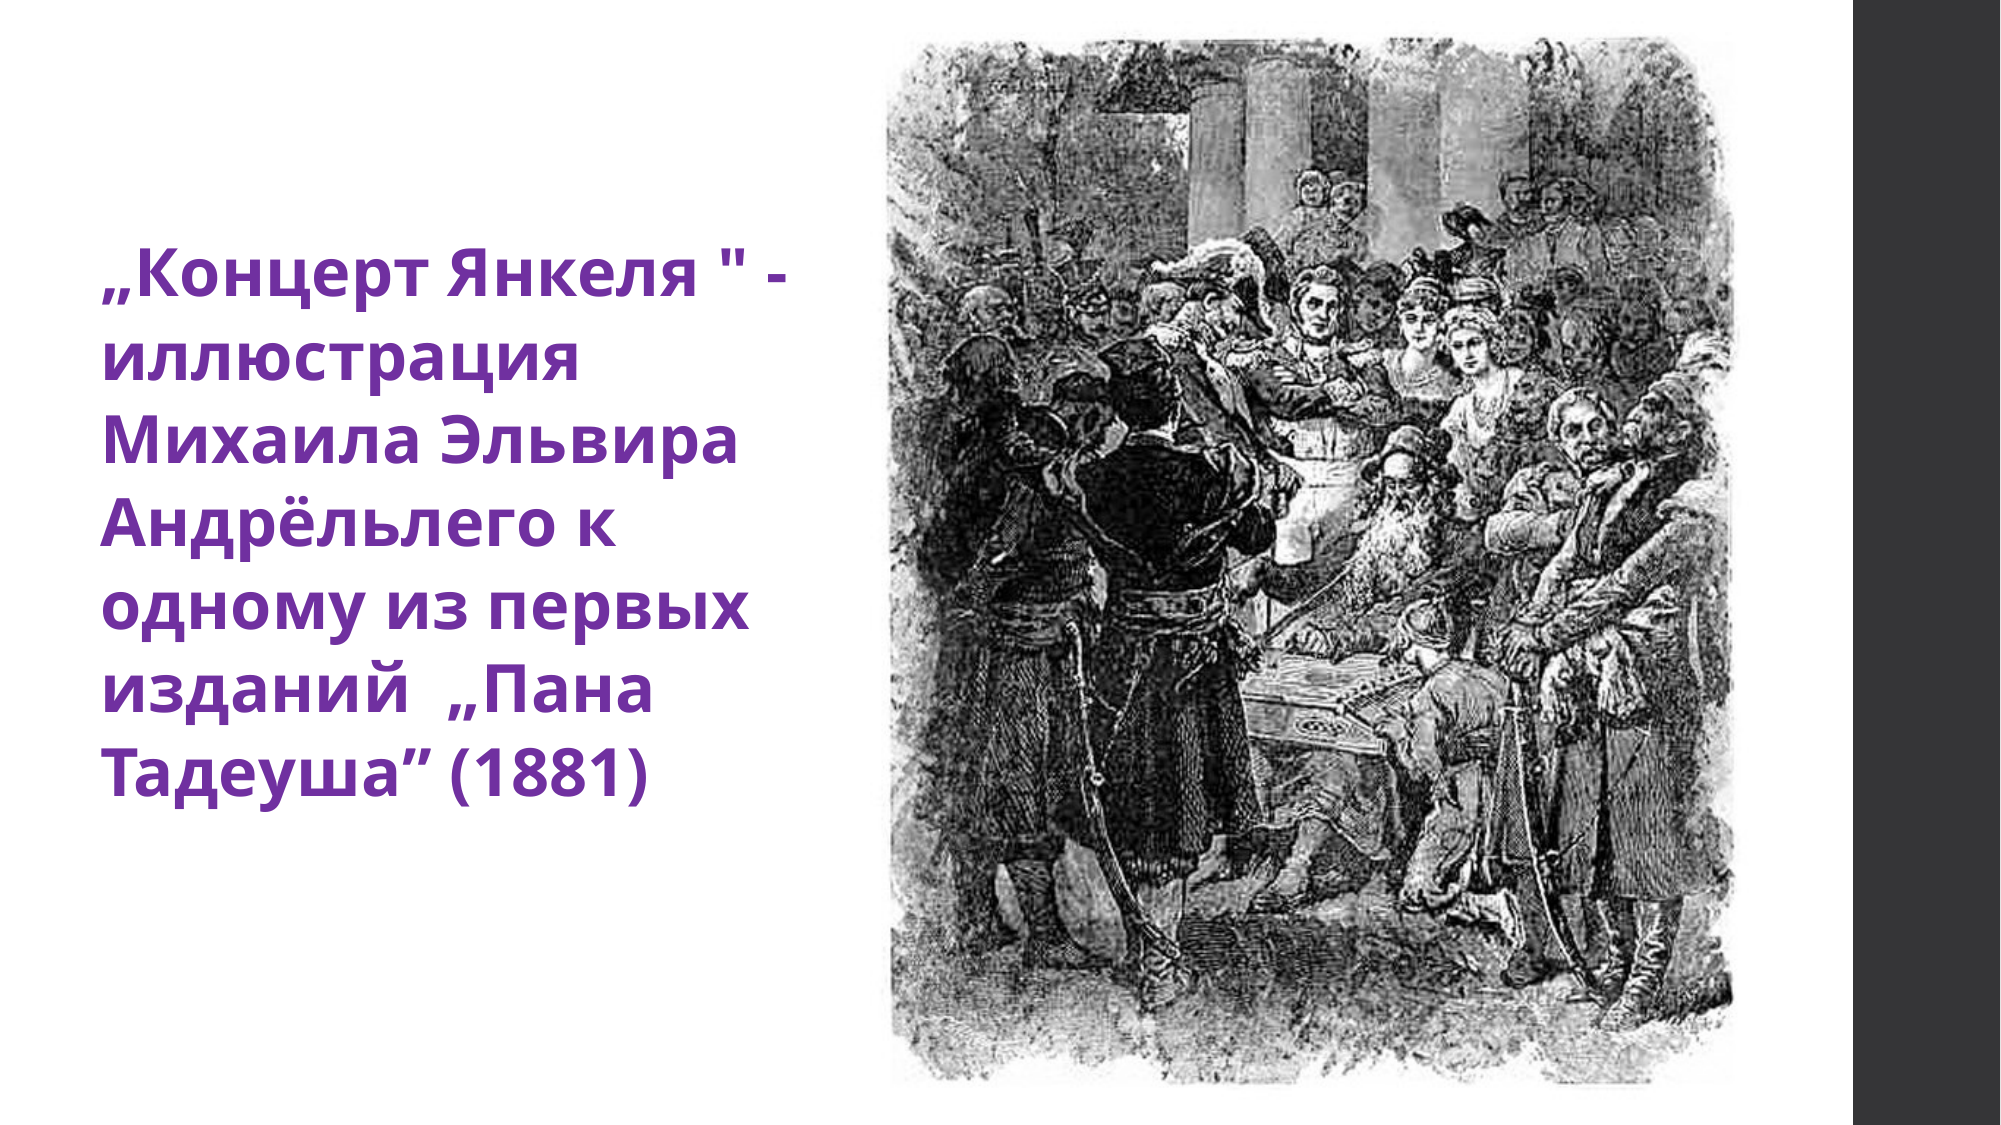

#
„Концерт Янкеля " - иллюстрация Михаила Эльвира Андрёльлего к одному из первых изданий „Пана Тадеуша” (1881)